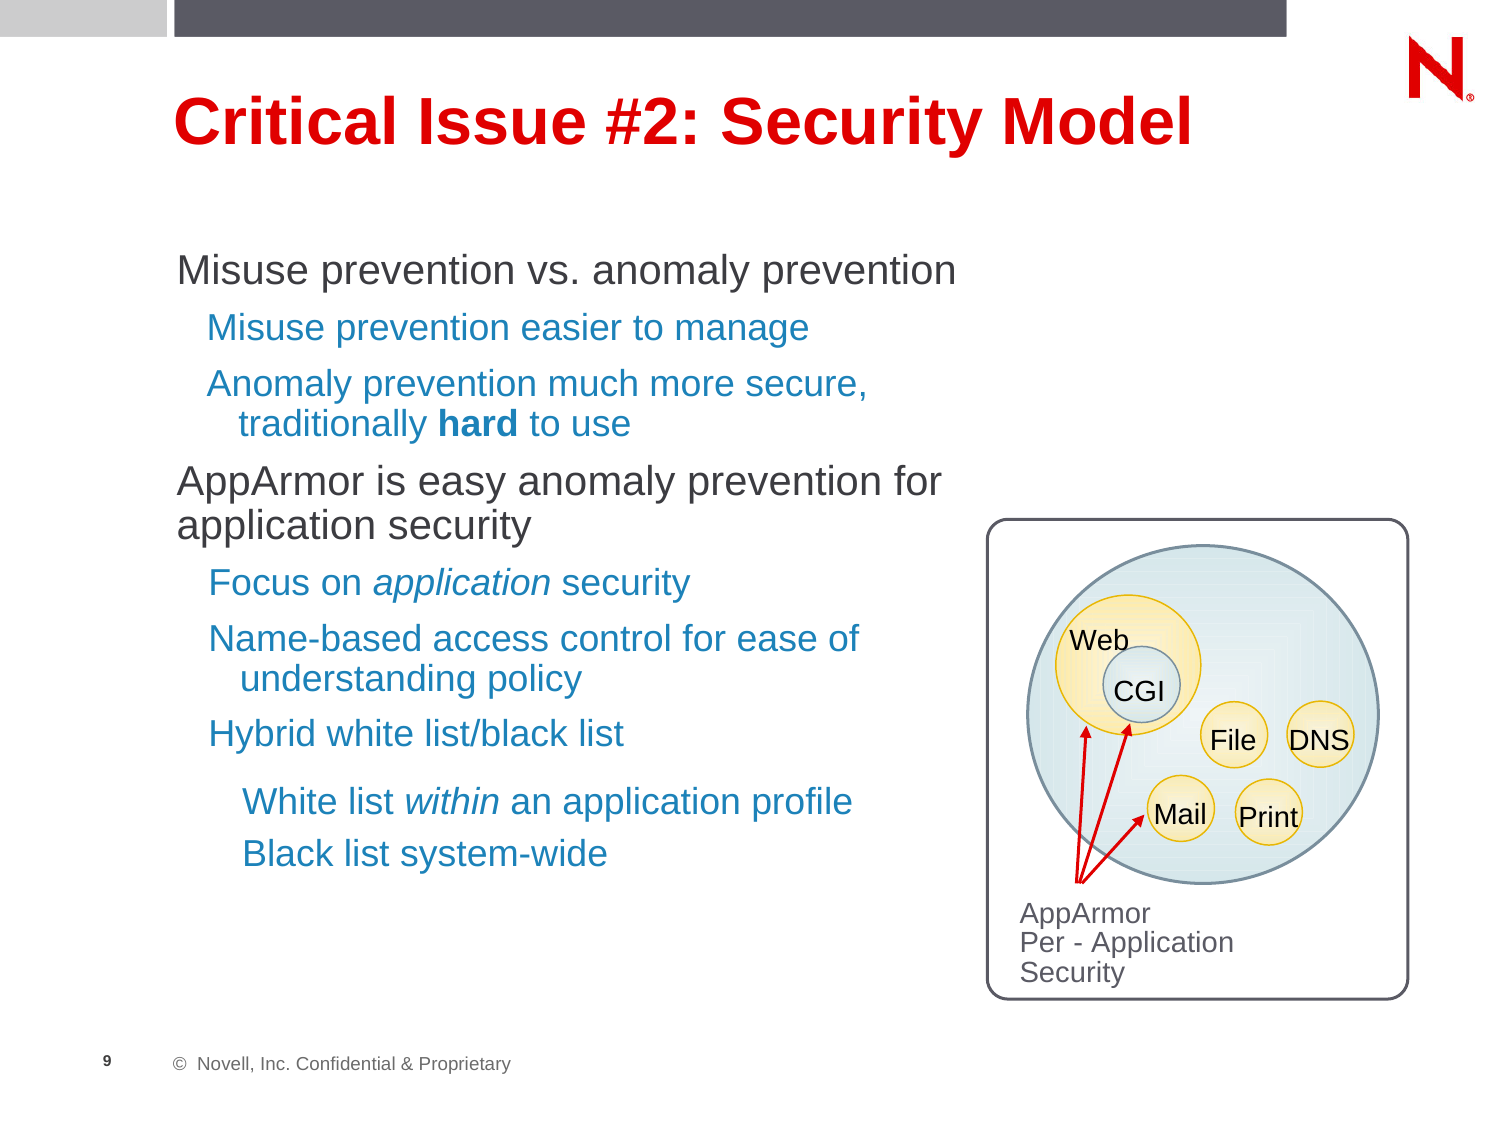

# Critical Issue #2: Security Model
Misuse prevention vs. anomaly prevention
Misuse prevention easier to manage
Anomaly prevention much more secure, traditionally hard to use
AppArmor is easy anomaly prevention for application security
Focus on application security
Name-based access control for ease of understanding policy
Hybrid white list/black list
White list within an application profile
Black list system-wide
Web
CGI
File
DNS
Mail
Print
AppArmor
Per - Application
Security